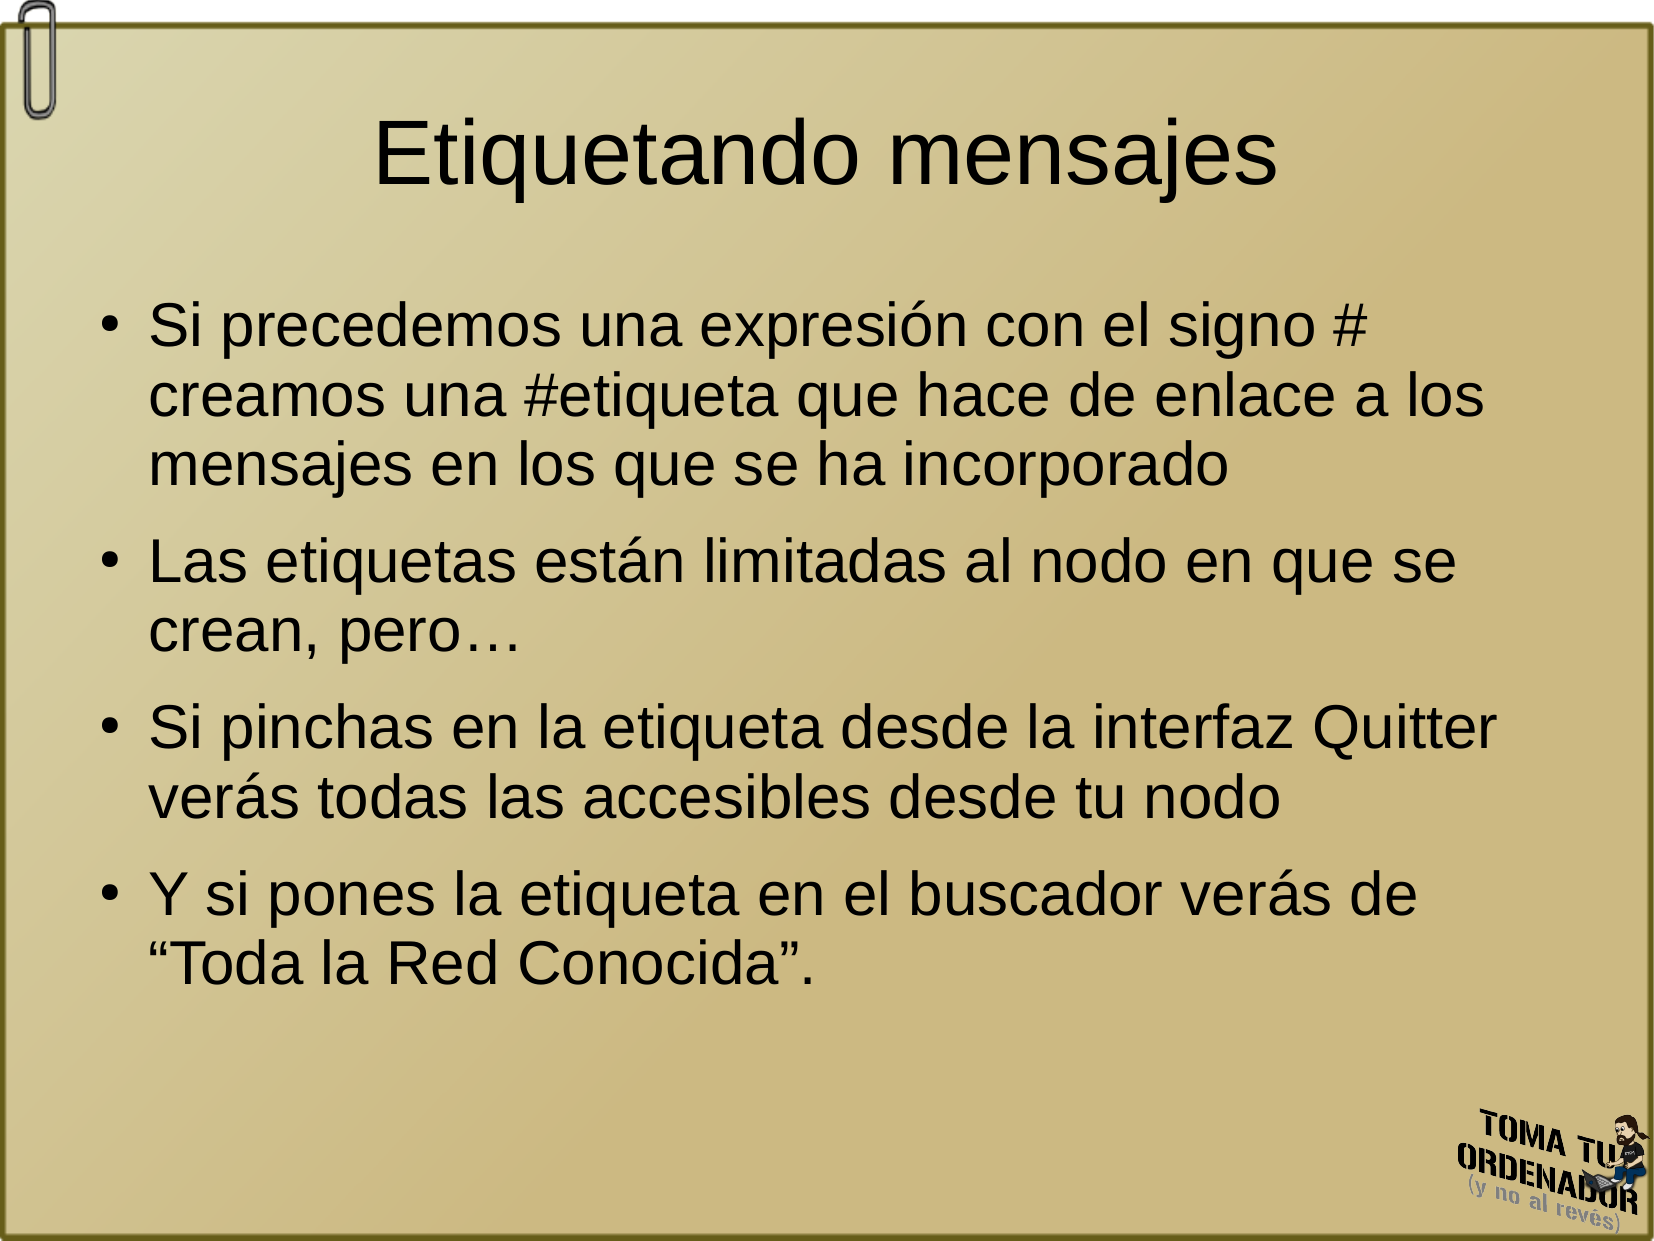

# Etiquetando mensajes
Si precedemos una expresión con el signo # creamos una #etiqueta que hace de enlace a los mensajes en los que se ha incorporado
Las etiquetas están limitadas al nodo en que se crean, pero…
Si pinchas en la etiqueta desde la interfaz Quitter verás todas las accesibles desde tu nodo
Y si pones la etiqueta en el buscador verás de “Toda la Red Conocida”.